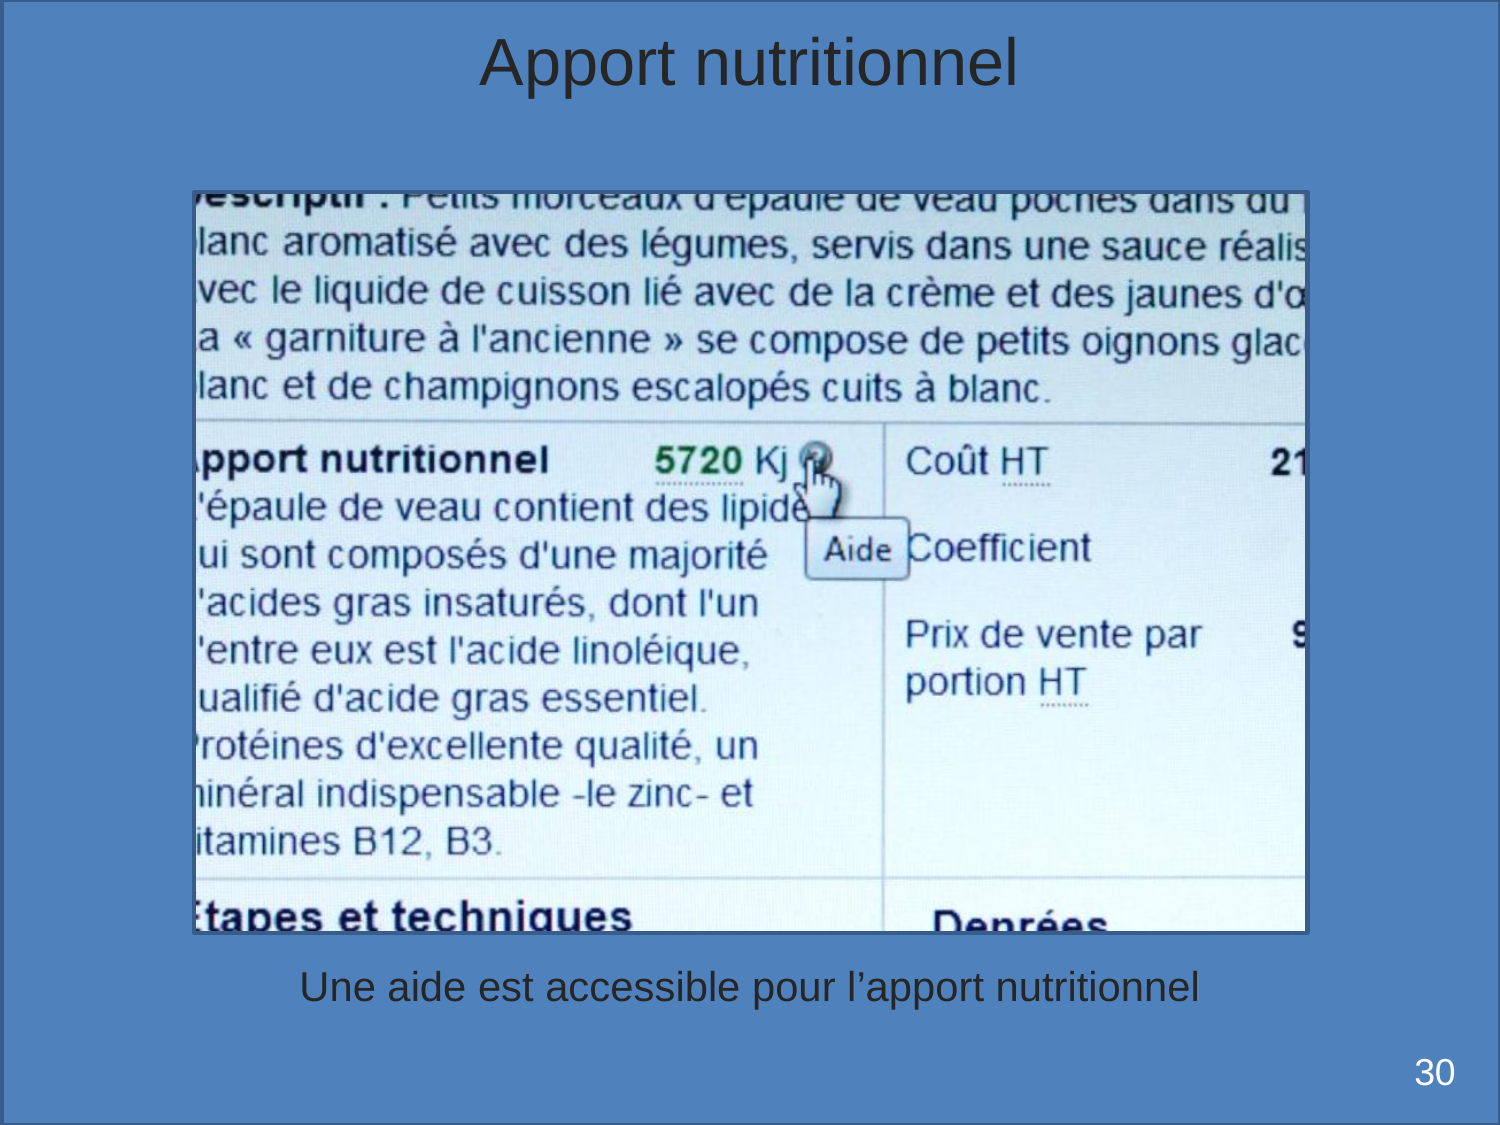

Apport nutritionnel
# Une aide est accessible pour l’apport nutritionnel